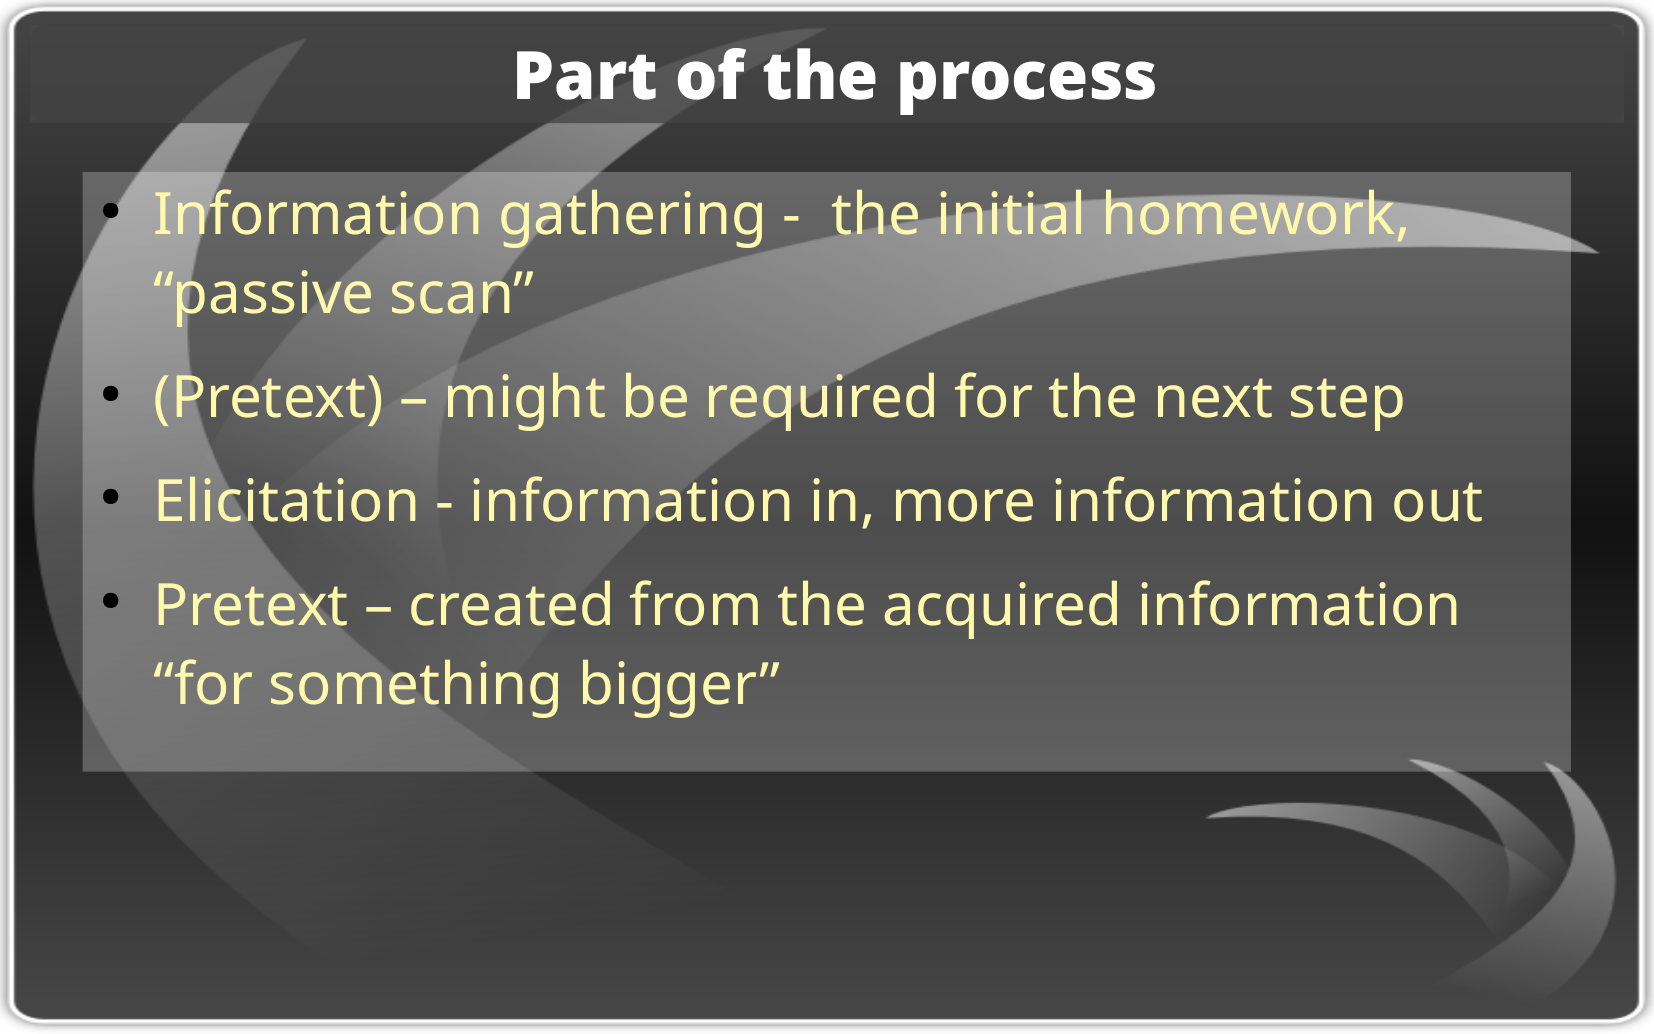

# Part of the process
Information gathering - the initial homework, “passive scan”
(Pretext) – might be required for the next step
Elicitation - information in, more information out
Pretext – created from the acquired information “for something bigger”